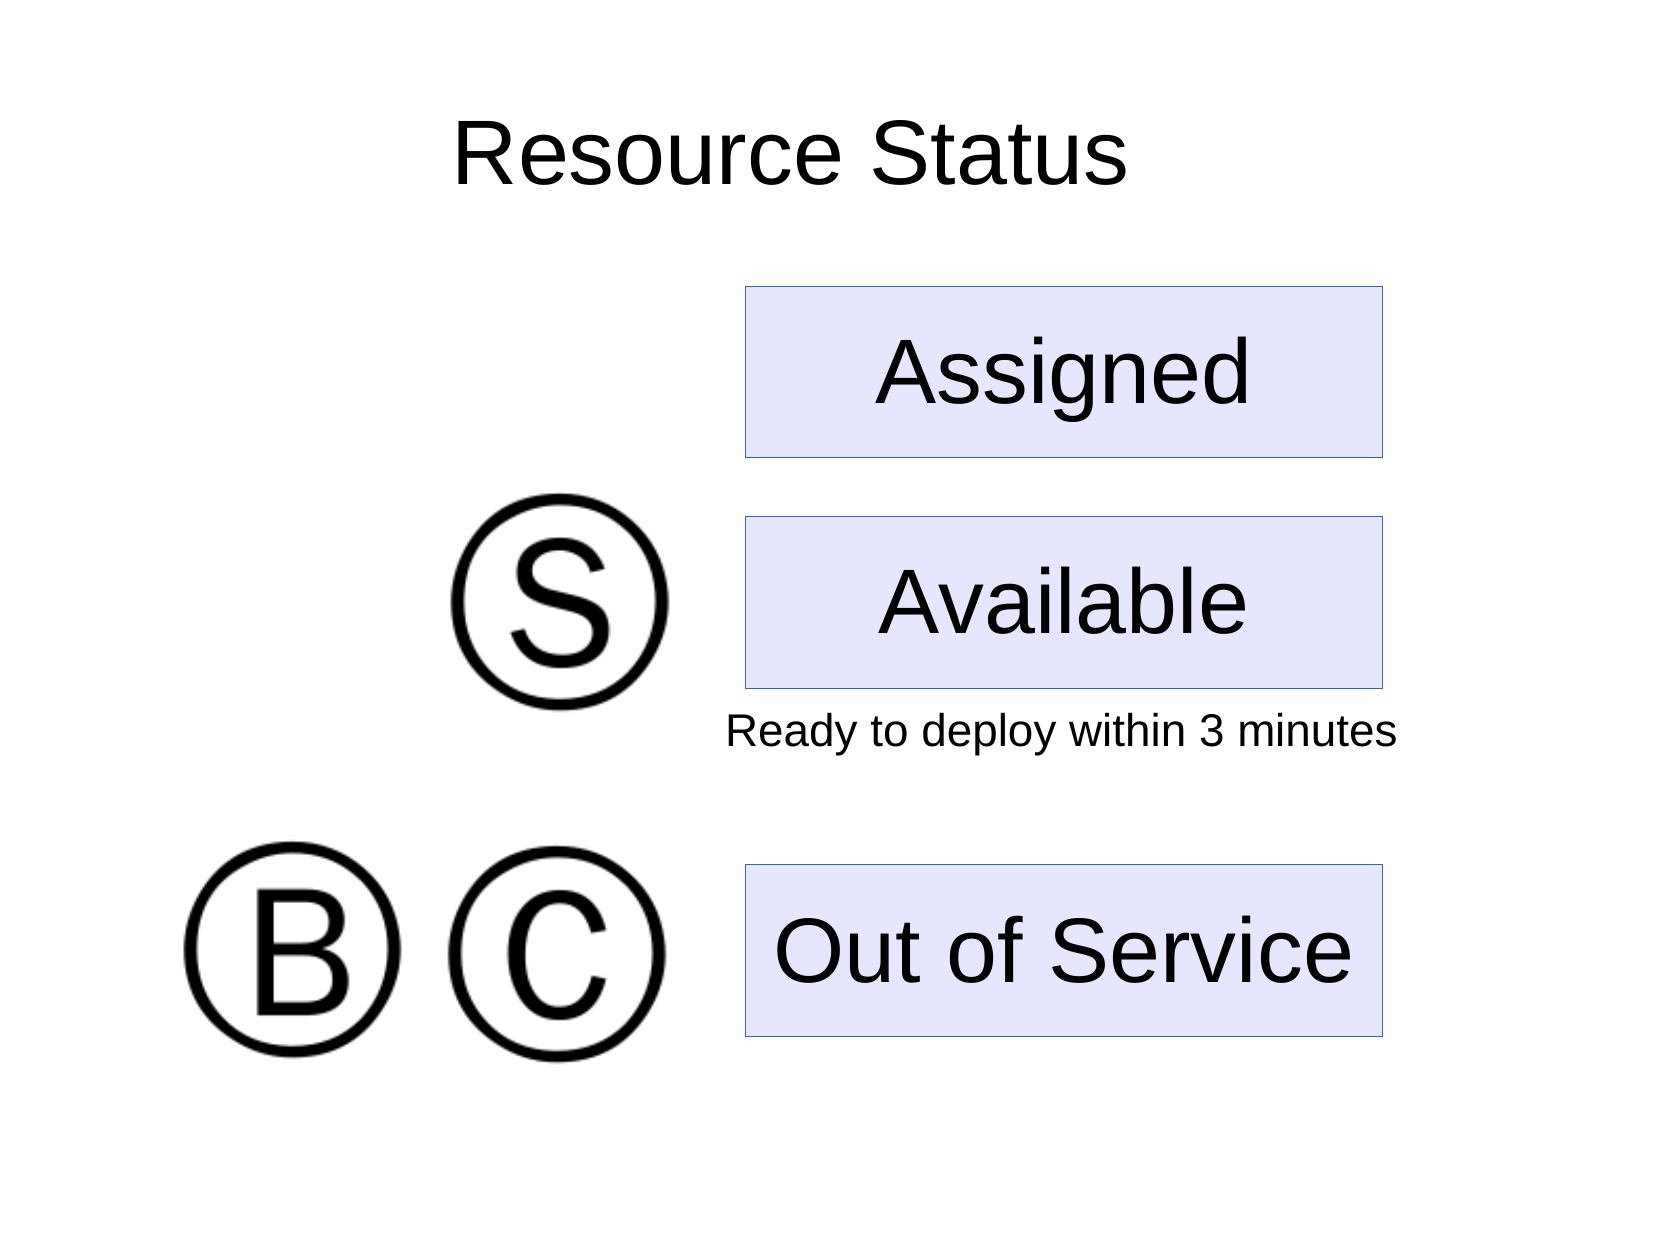

# Resource Status
Assigned
Available
Ready to deploy within 3 minutes
Out of Service